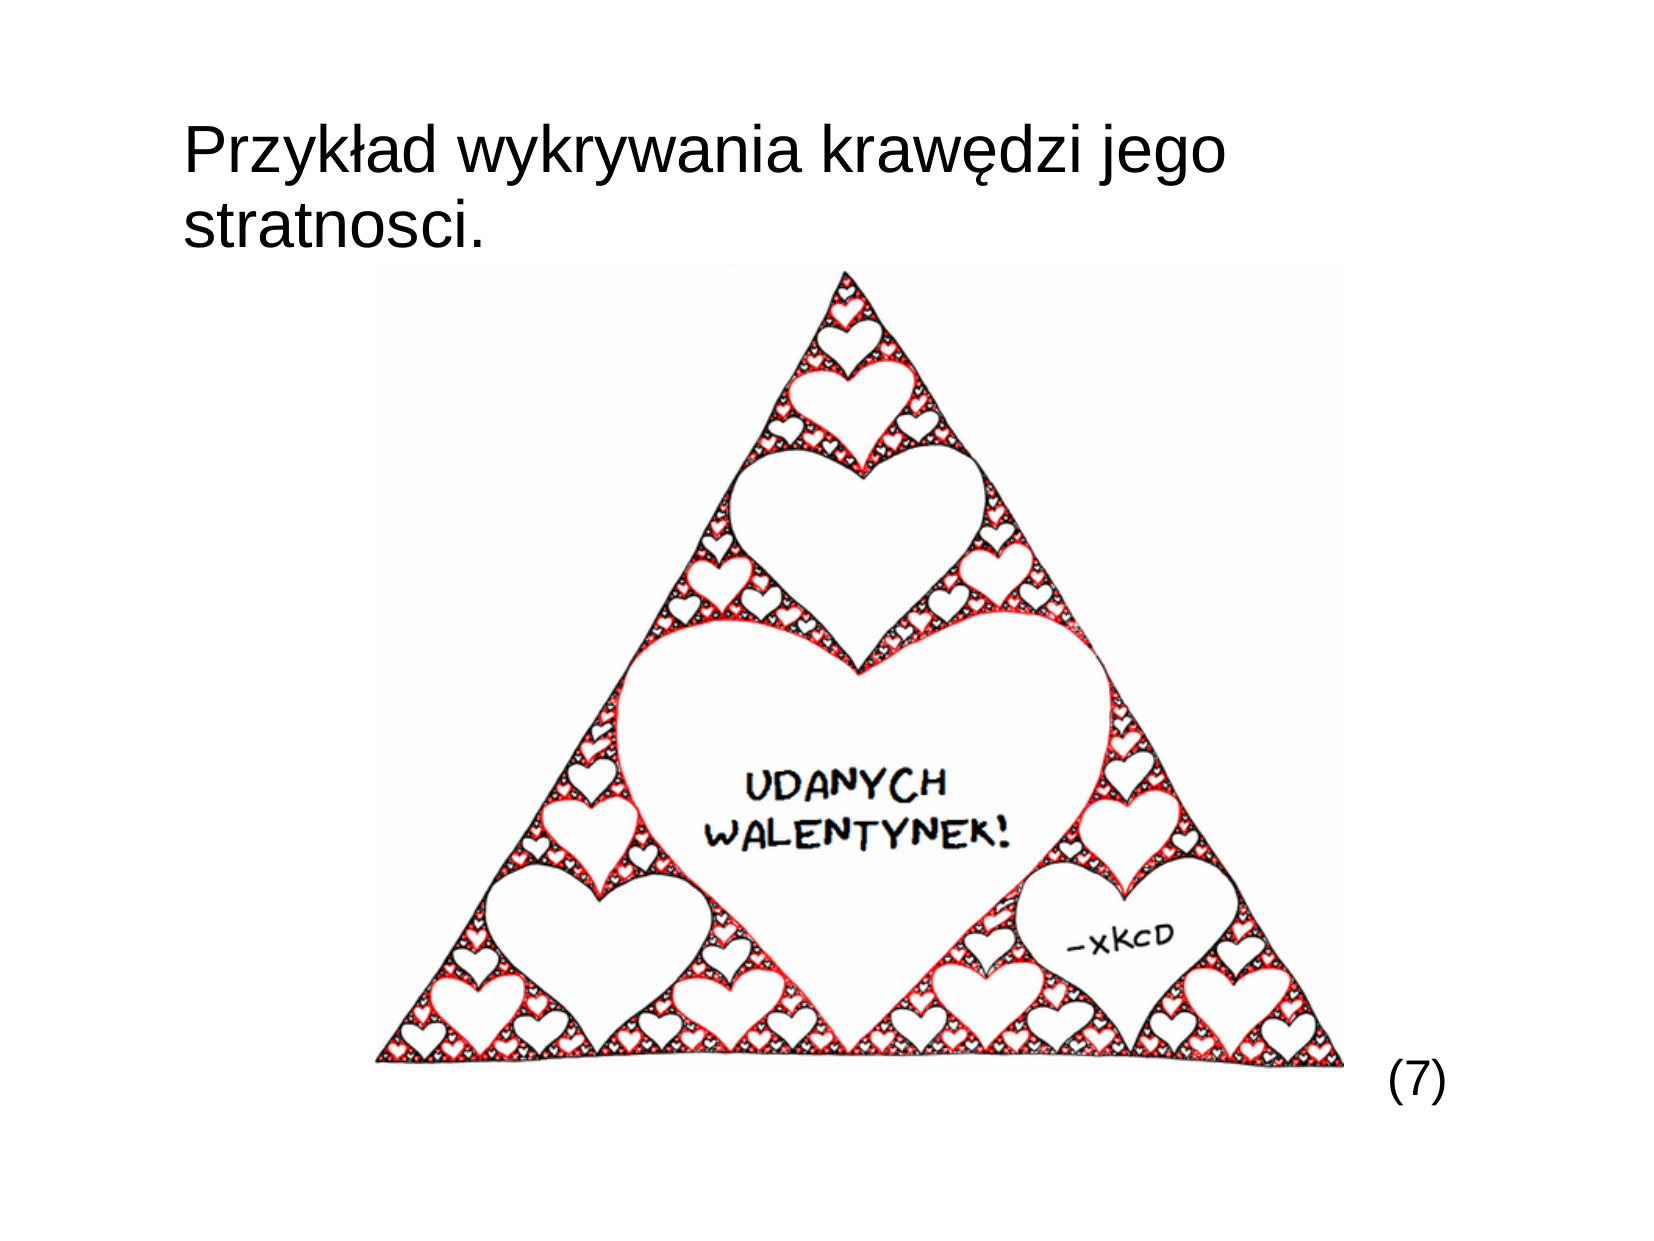

# Przykład wykrywania krawędzi jego stratnosci.
(7)